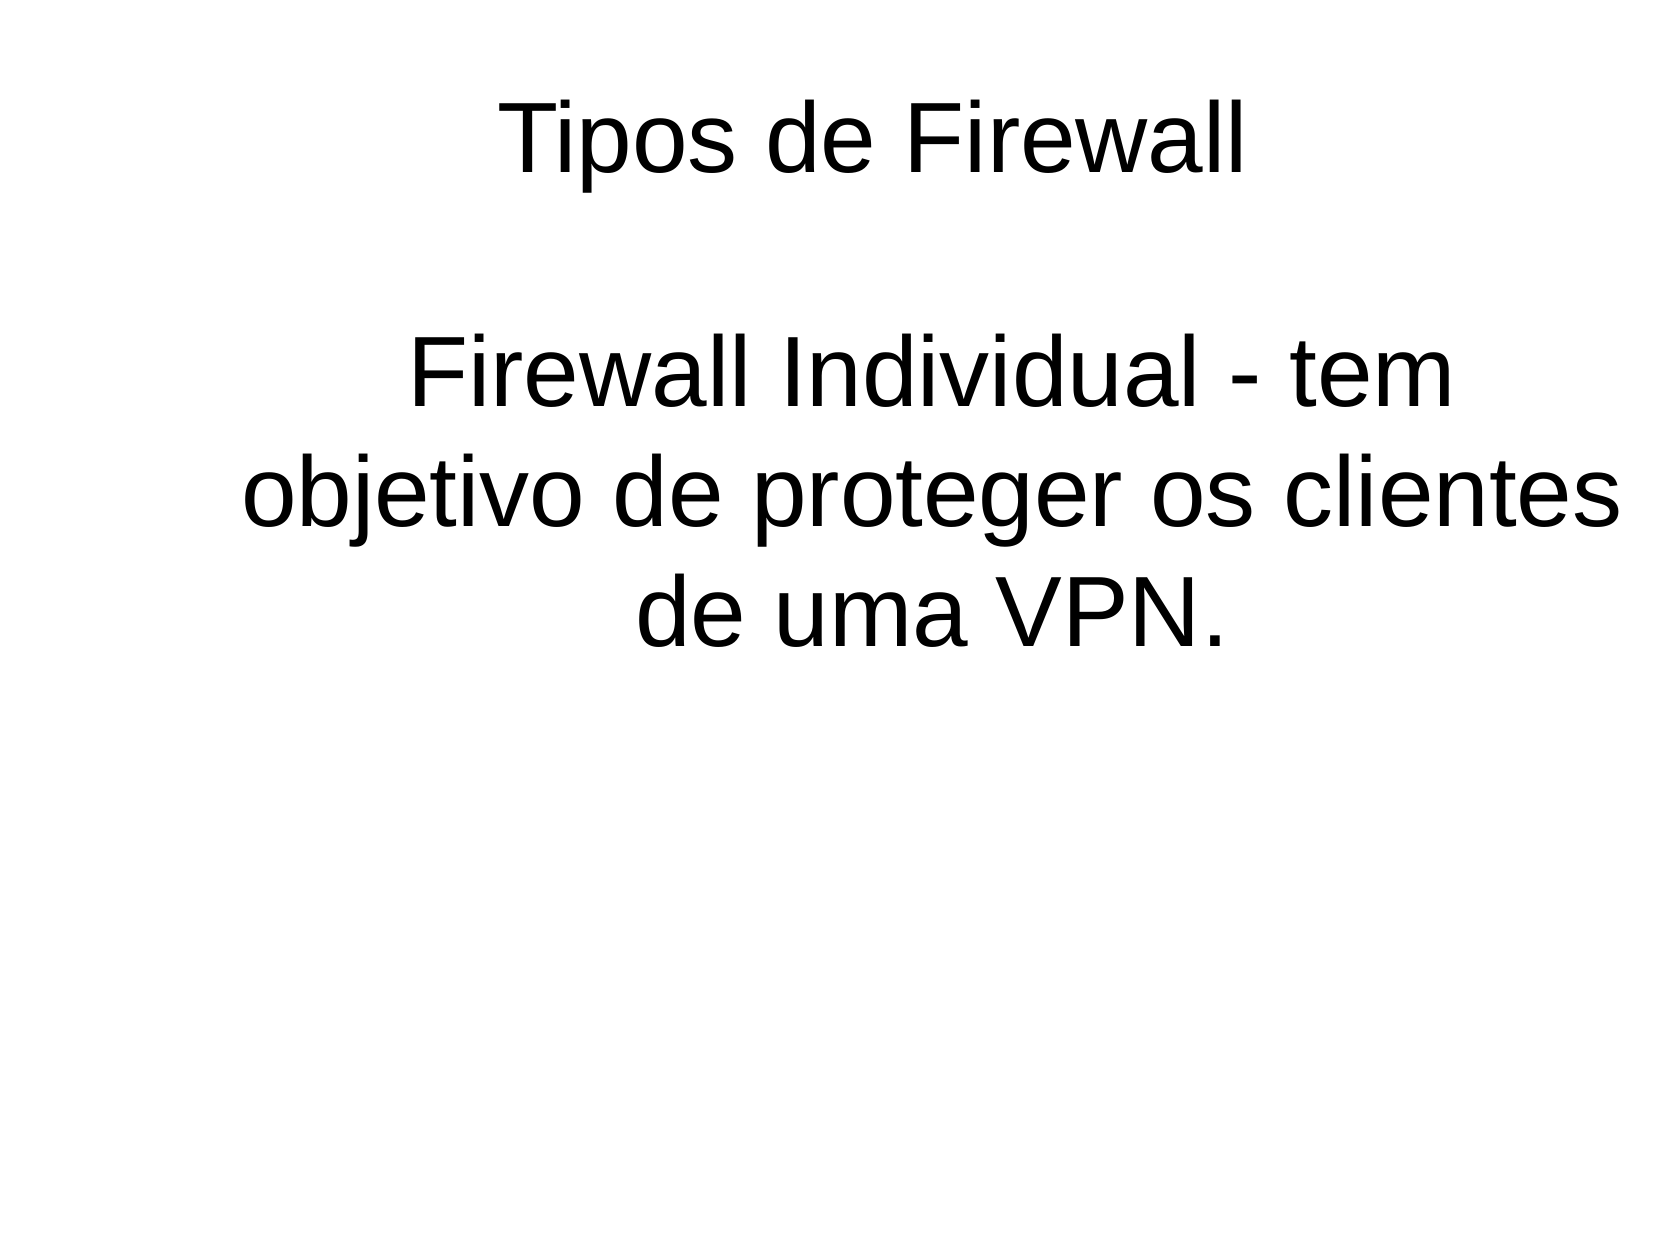

# Tipos de Firewall
Firewall Individual - tem objetivo de proteger os clientes de uma VPN.